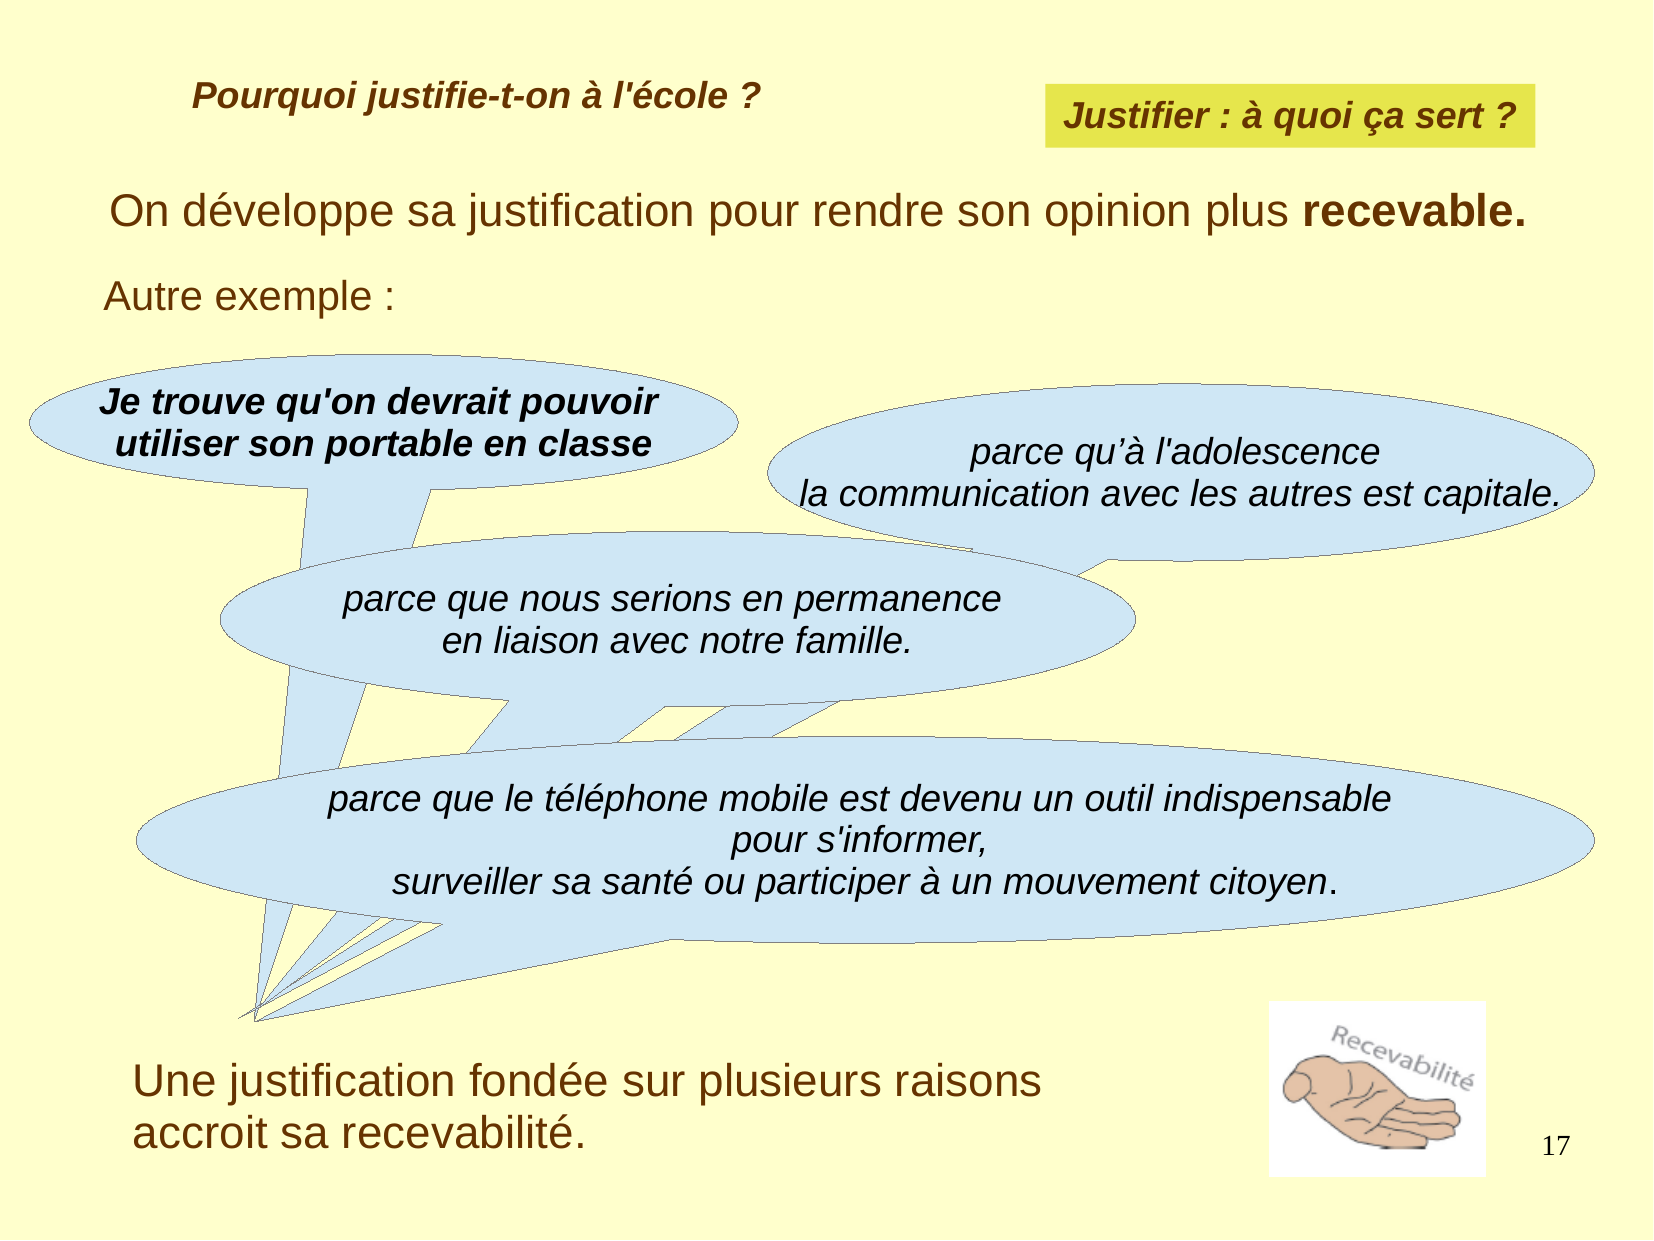

Pourquoi justifie-t-on à l'école ?
Justifier : à quoi ça sert ?
On développe sa justification pour rendre son opinion plus recevable.
Autre exemple :
Je trouve qu'on devrait pouvoir
utiliser son portable en classe
parce qu’à l'adolescence
la communication avec les autres est capitale.
parce que nous serions en permanence
en liaison avec notre famille.
parce que le téléphone mobile est devenu un outil indispensable
pour s'informer,
surveiller sa santé ou participer à un mouvement citoyen.
Une justification fondée sur plusieurs raisons
accroit sa recevabilité.
17